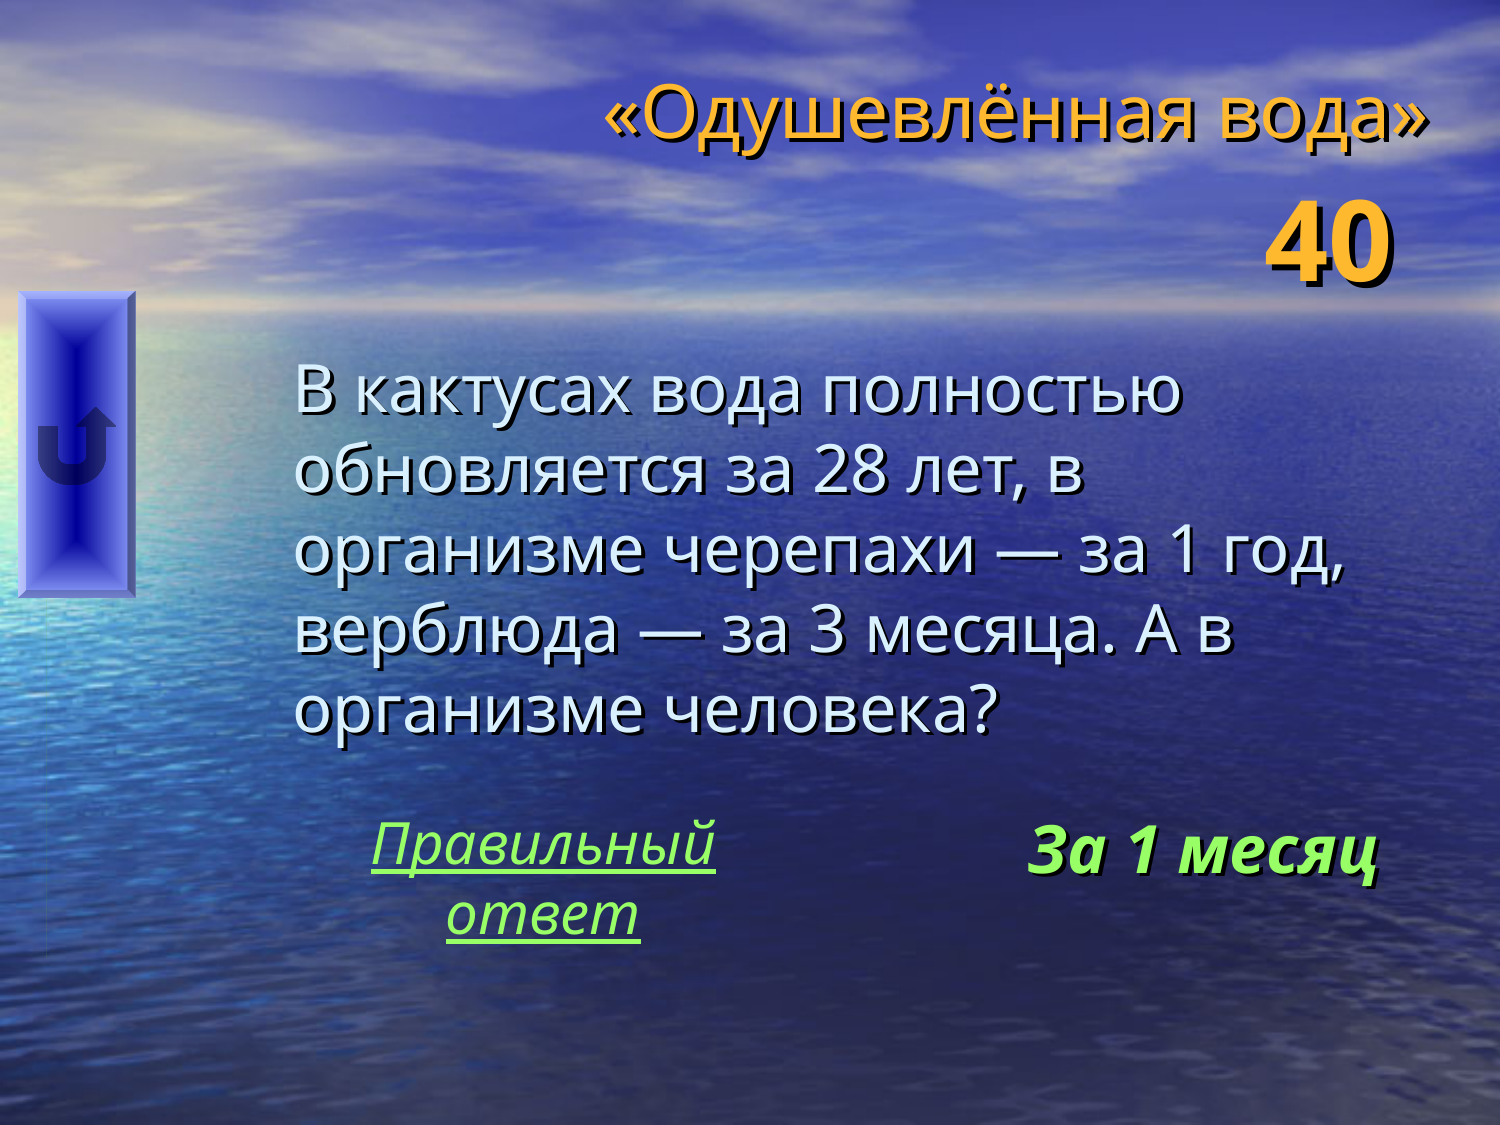

# «Одушевлённая вода»
40
В кактусах вода полностью обновляется за 28 лет, в организме черепахи — за 1 год, верблюда — за 3 месяца. А в организме человека?
За 1 месяц
Правильный ответ